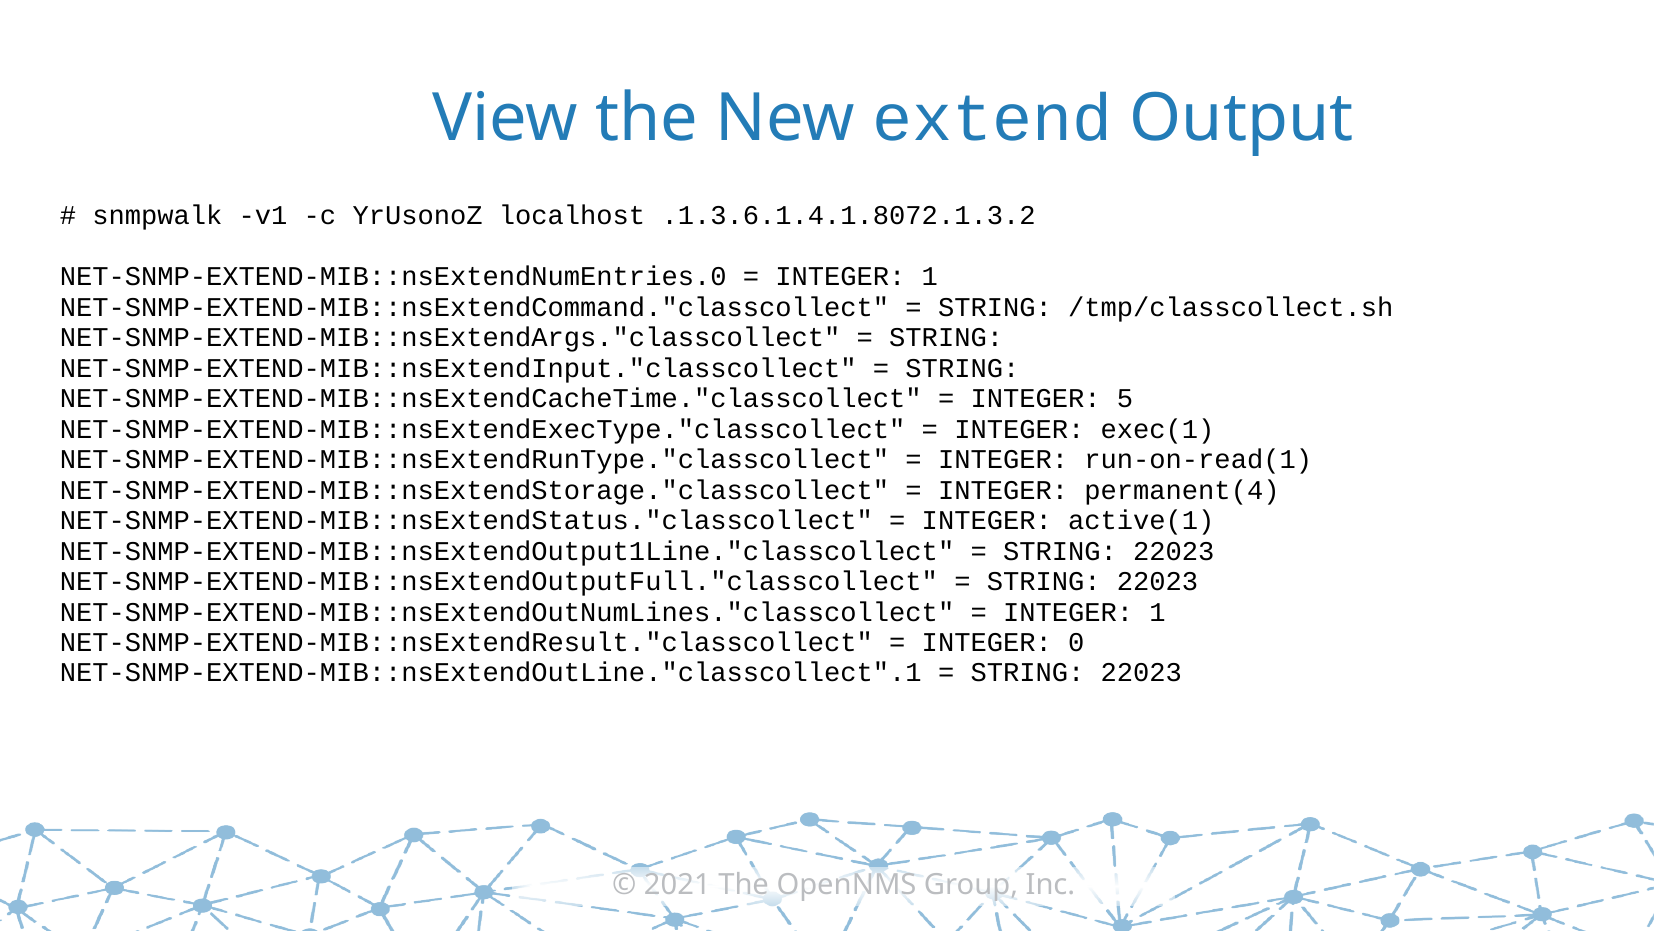

# View the New extend Output
# snmpwalk -v1 -c YrUsonoZ localhost .1.3.6.1.4.1.8072.1.3.2
NET-SNMP-EXTEND-MIB::nsExtendNumEntries.0 = INTEGER: 1
NET-SNMP-EXTEND-MIB::nsExtendCommand."classcollect" = STRING: /tmp/classcollect.sh
NET-SNMP-EXTEND-MIB::nsExtendArgs."classcollect" = STRING:
NET-SNMP-EXTEND-MIB::nsExtendInput."classcollect" = STRING:
NET-SNMP-EXTEND-MIB::nsExtendCacheTime."classcollect" = INTEGER: 5
NET-SNMP-EXTEND-MIB::nsExtendExecType."classcollect" = INTEGER: exec(1)
NET-SNMP-EXTEND-MIB::nsExtendRunType."classcollect" = INTEGER: run-on-read(1)
NET-SNMP-EXTEND-MIB::nsExtendStorage."classcollect" = INTEGER: permanent(4)
NET-SNMP-EXTEND-MIB::nsExtendStatus."classcollect" = INTEGER: active(1)
NET-SNMP-EXTEND-MIB::nsExtendOutput1Line."classcollect" = STRING: 22023
NET-SNMP-EXTEND-MIB::nsExtendOutputFull."classcollect" = STRING: 22023
NET-SNMP-EXTEND-MIB::nsExtendOutNumLines."classcollect" = INTEGER: 1
NET-SNMP-EXTEND-MIB::nsExtendResult."classcollect" = INTEGER: 0
NET-SNMP-EXTEND-MIB::nsExtendOutLine."classcollect".1 = STRING: 22023